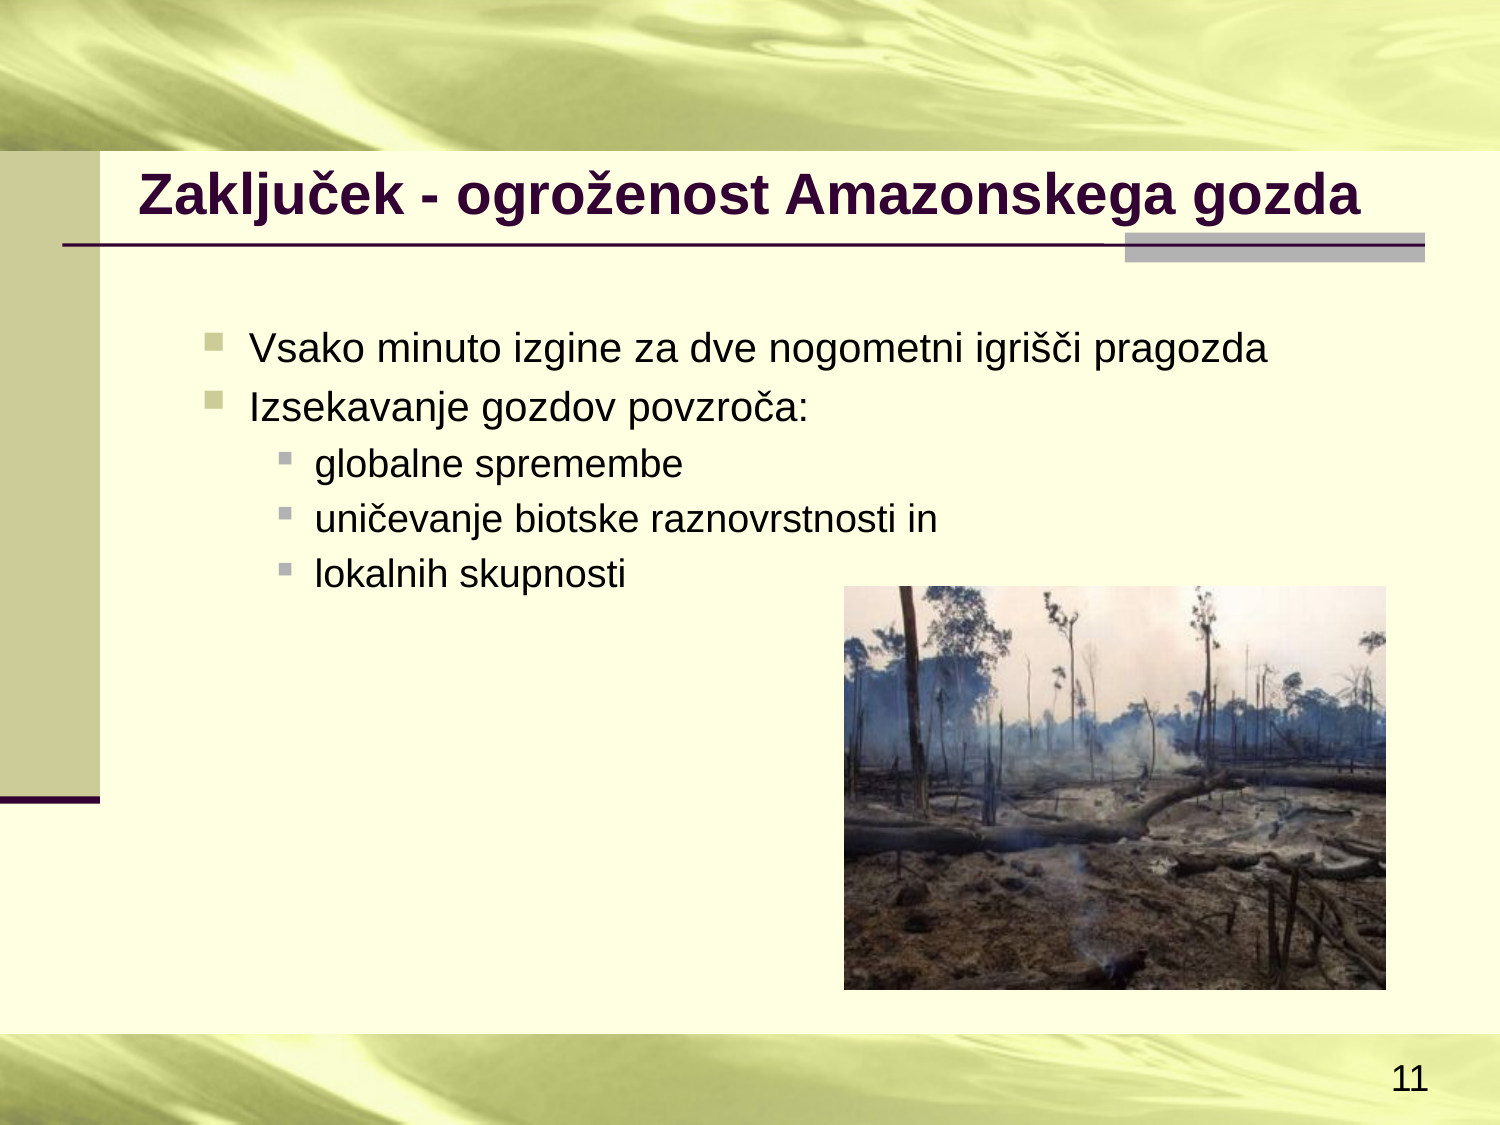

# Zaključek - ogroženost Amazonskega gozda
Vsako minuto izgine za dve nogometni igrišči pragozda
Izsekavanje gozdov povzroča:
globalne spremembe
uničevanje biotske raznovrstnosti in
lokalnih skupnosti